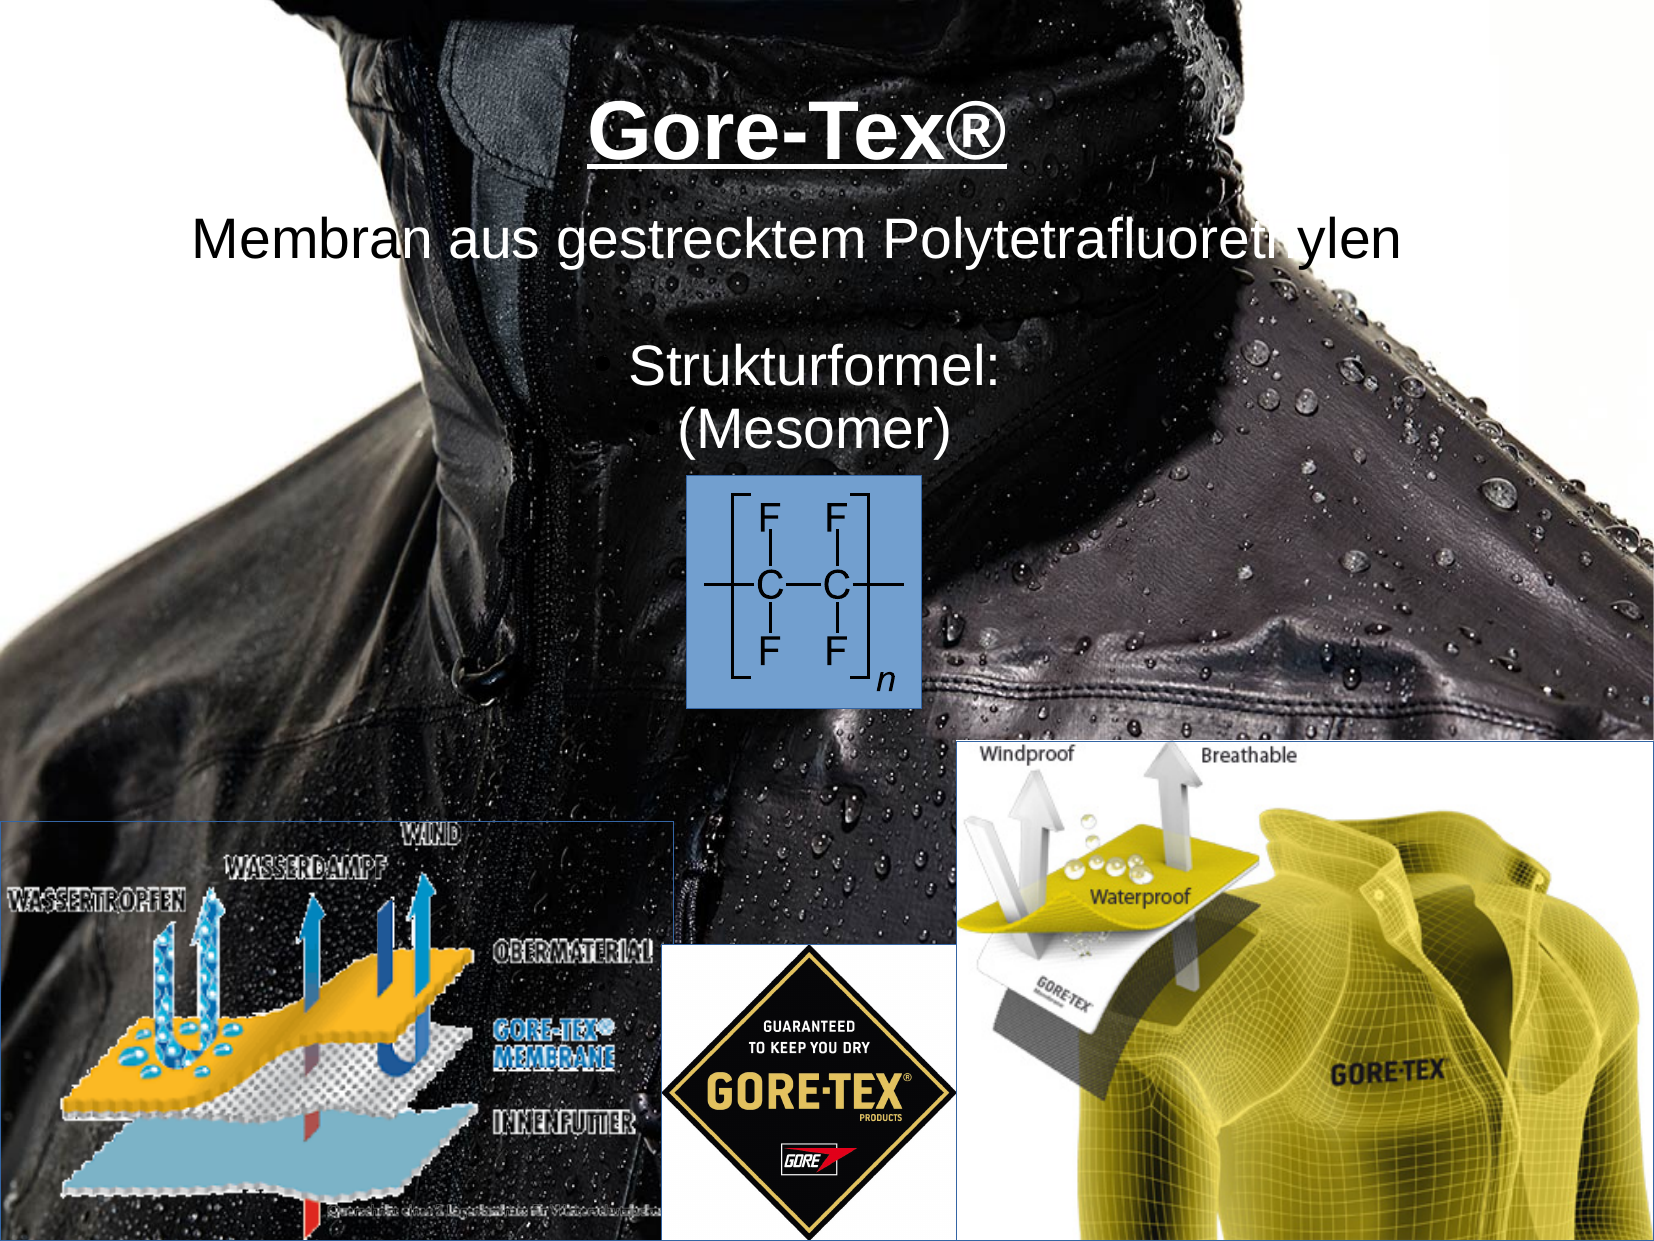

Membran aus gestrecktem Polytetrafluorethylen
Strukturformel:
(Mesomer)
# Gore-Tex®